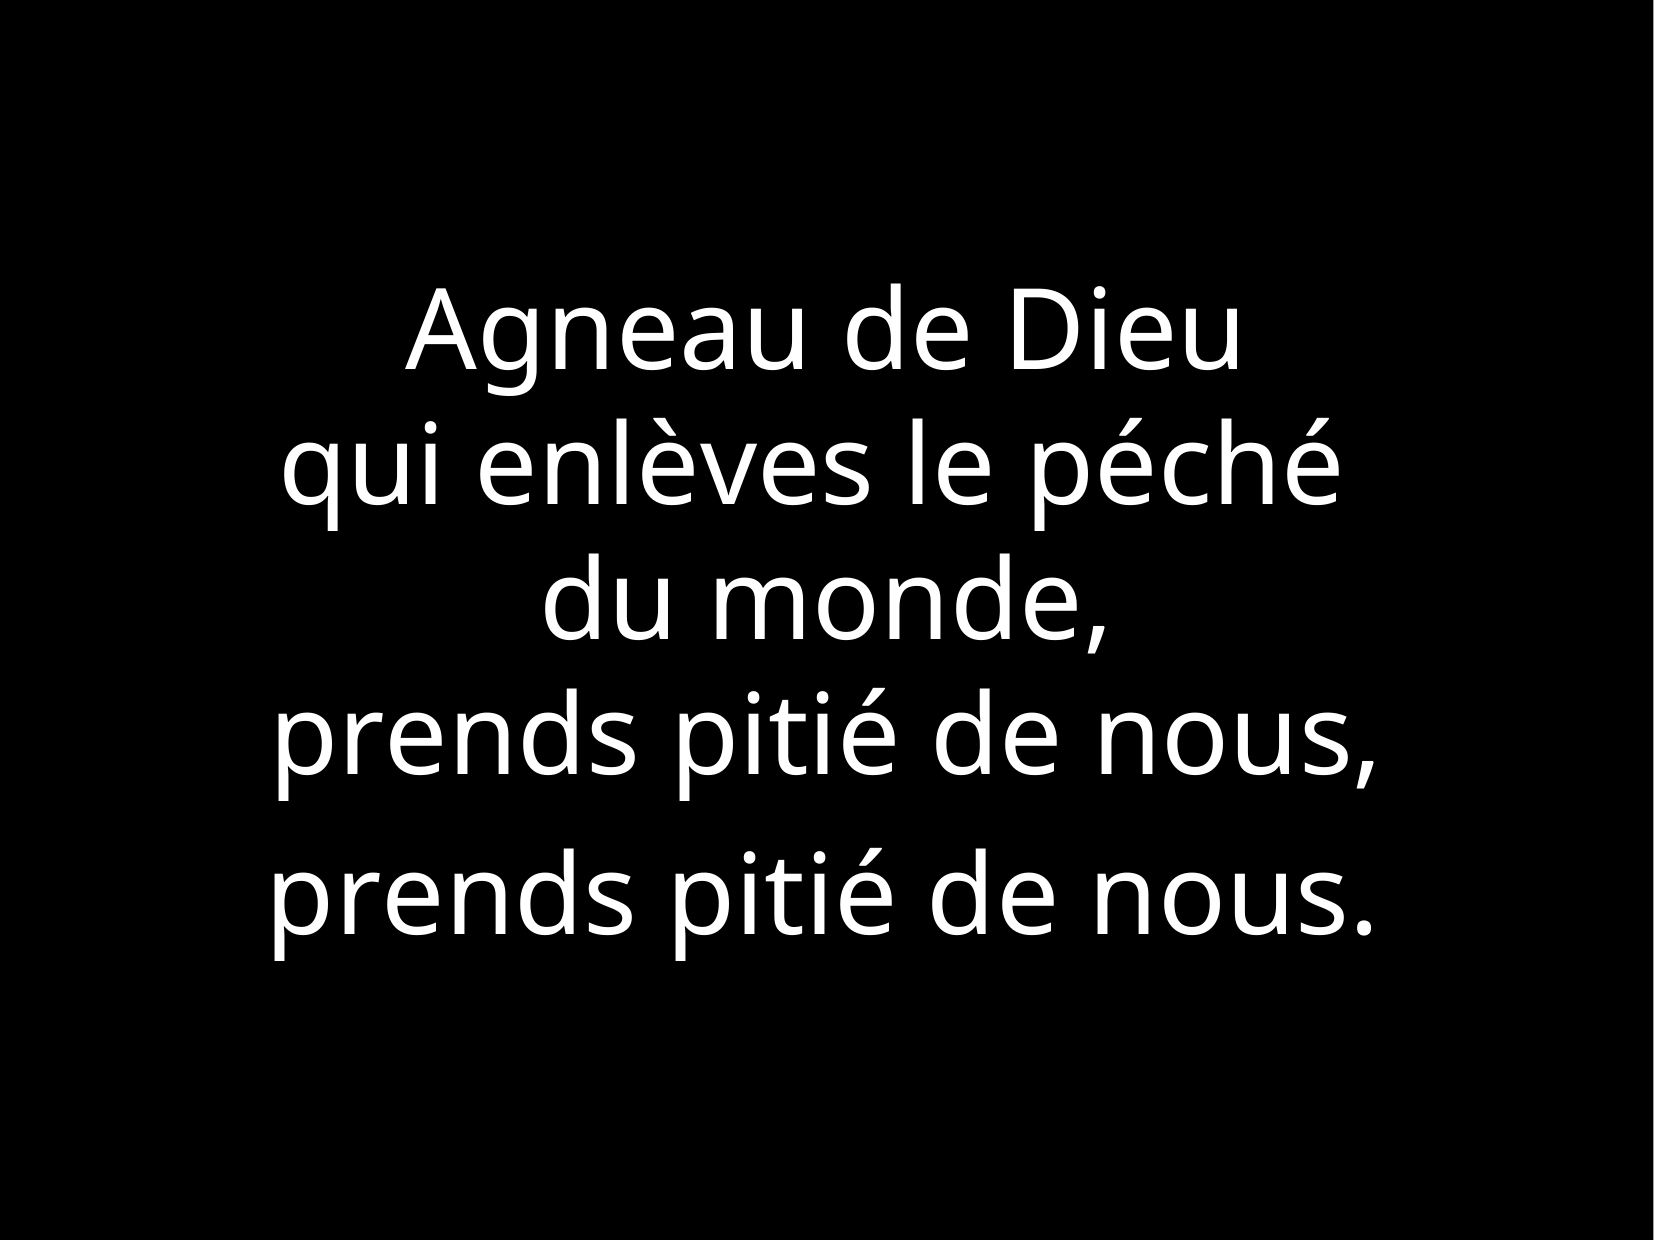

# Agneau de Dieu qui enlèves le péché du monde, prends pitié de nous, prends pitié de nous.